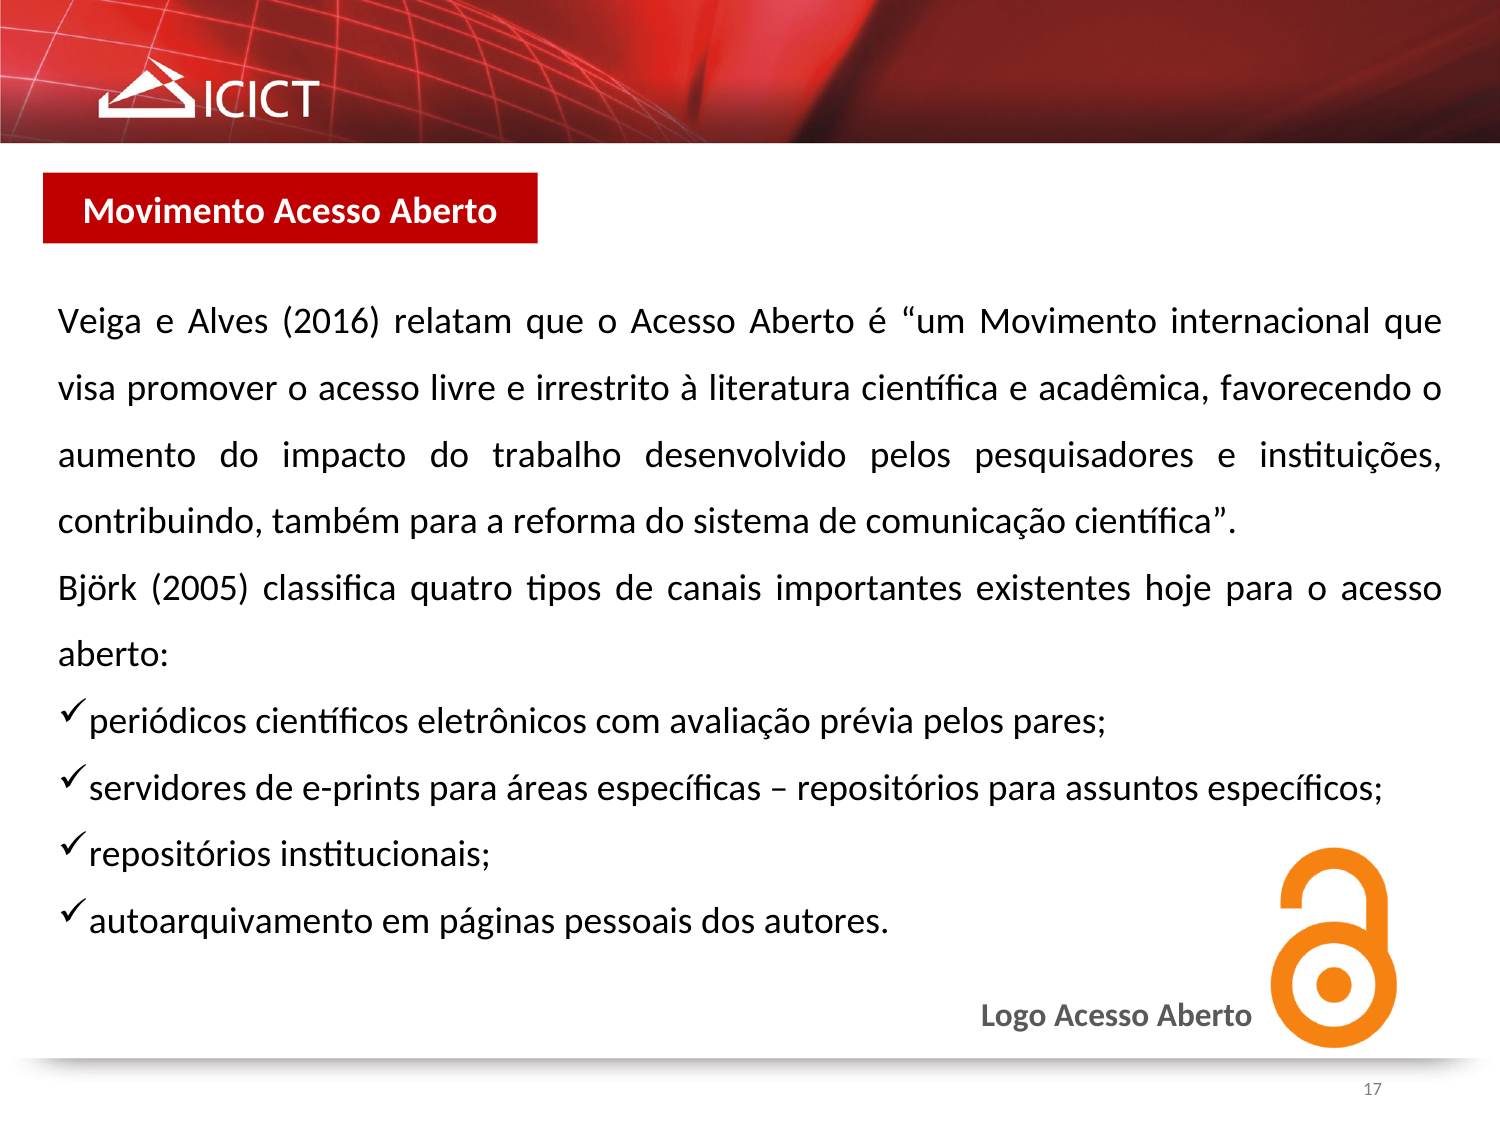

Movimento Acesso Aberto
Veiga e Alves (2016) relatam que o Acesso Aberto é “um Movimento internacional que visa promover o acesso livre e irrestrito à literatura científica e acadêmica, favorecendo o aumento do impacto do trabalho desenvolvido pelos pesquisadores e instituições, contribuindo, também para a reforma do sistema de comunicação científica”.
Björk (2005) classifica quatro tipos de canais importantes existentes hoje para o acesso aberto:
periódicos científicos eletrônicos com avaliação prévia pelos pares;
servidores de e-prints para áreas específicas – repositórios para assuntos específicos;
repositórios institucionais;
autoarquivamento em páginas pessoais dos autores.
Logo Acesso Aberto